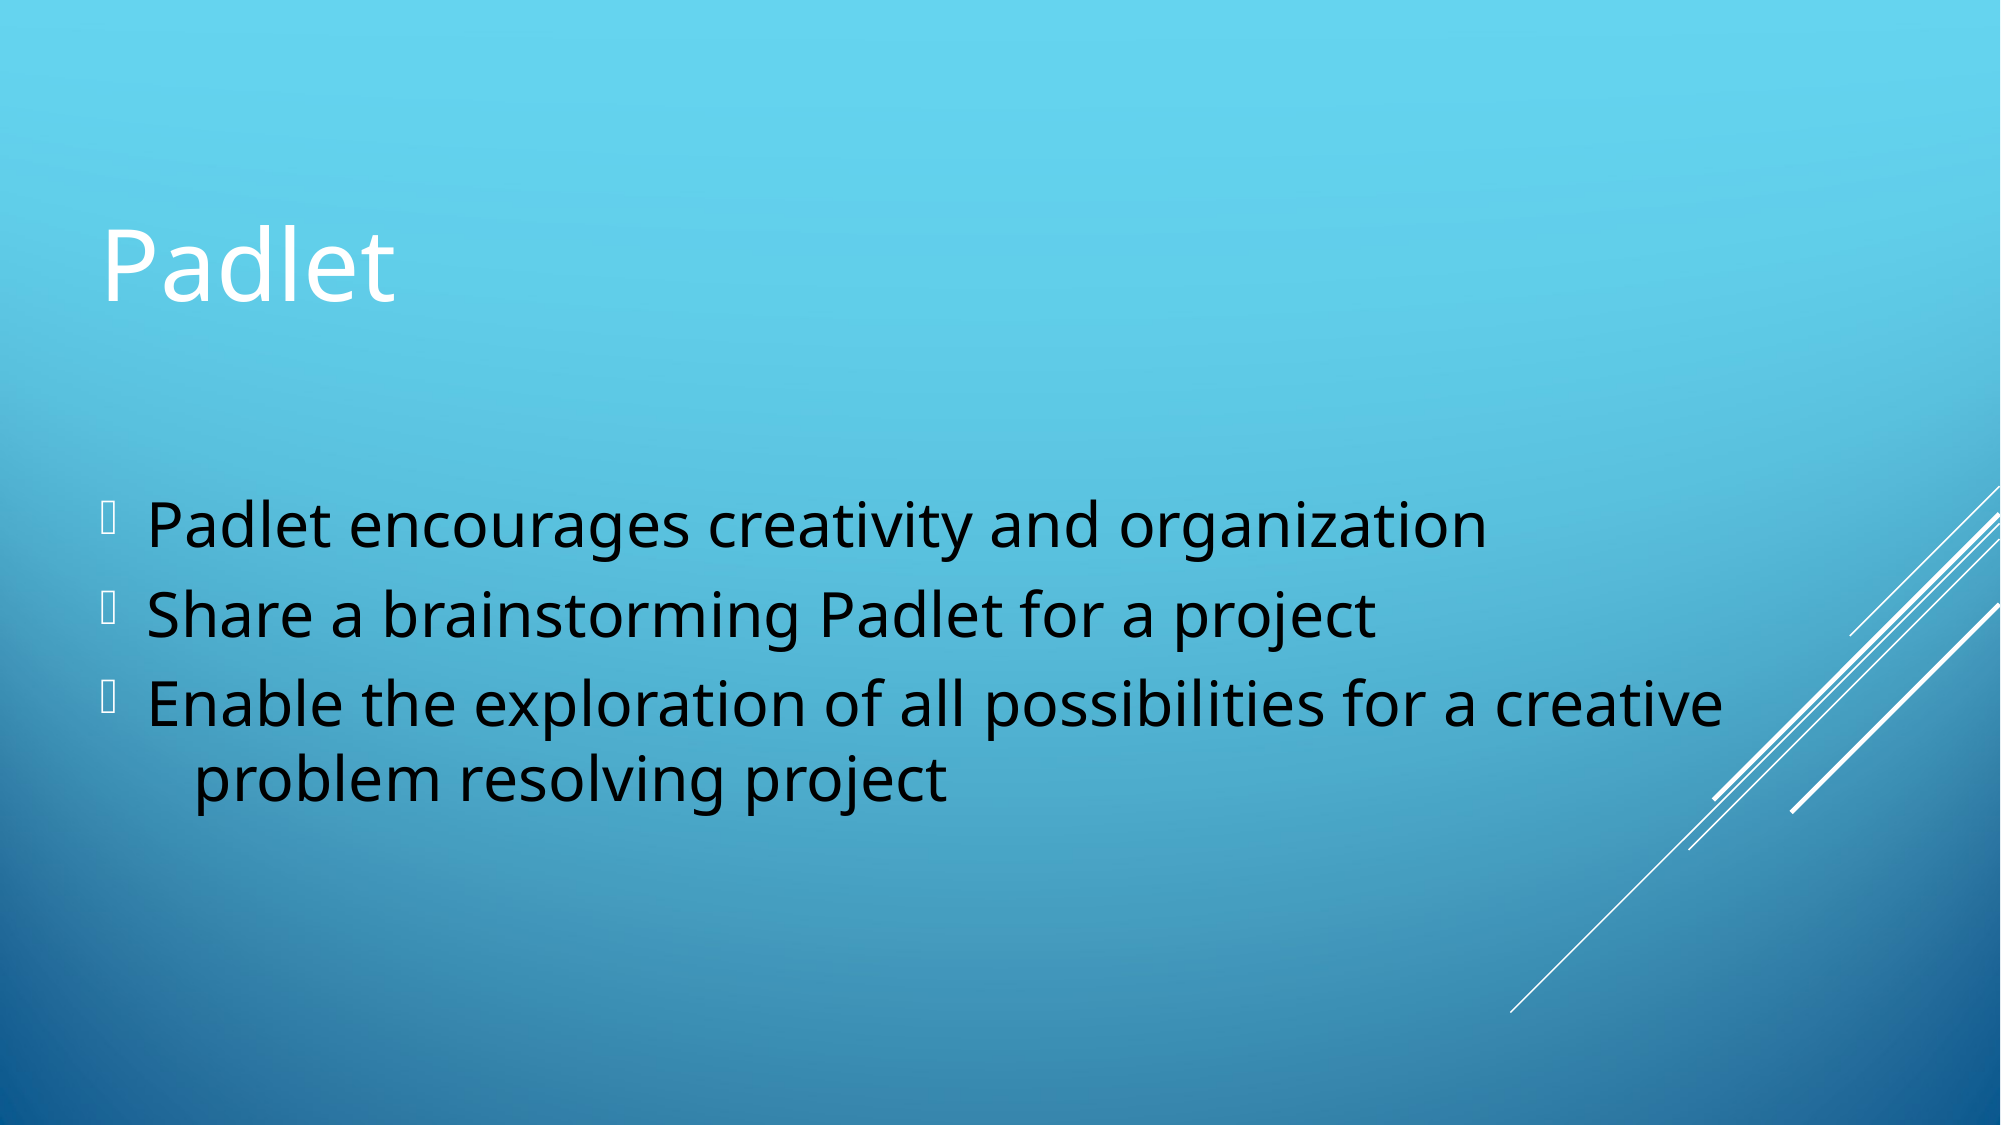

# Padlet
Padlet encourages creativity and organization
Share a brainstorming Padlet for a project
Enable the exploration of all possibilities for a creative problem resolving project